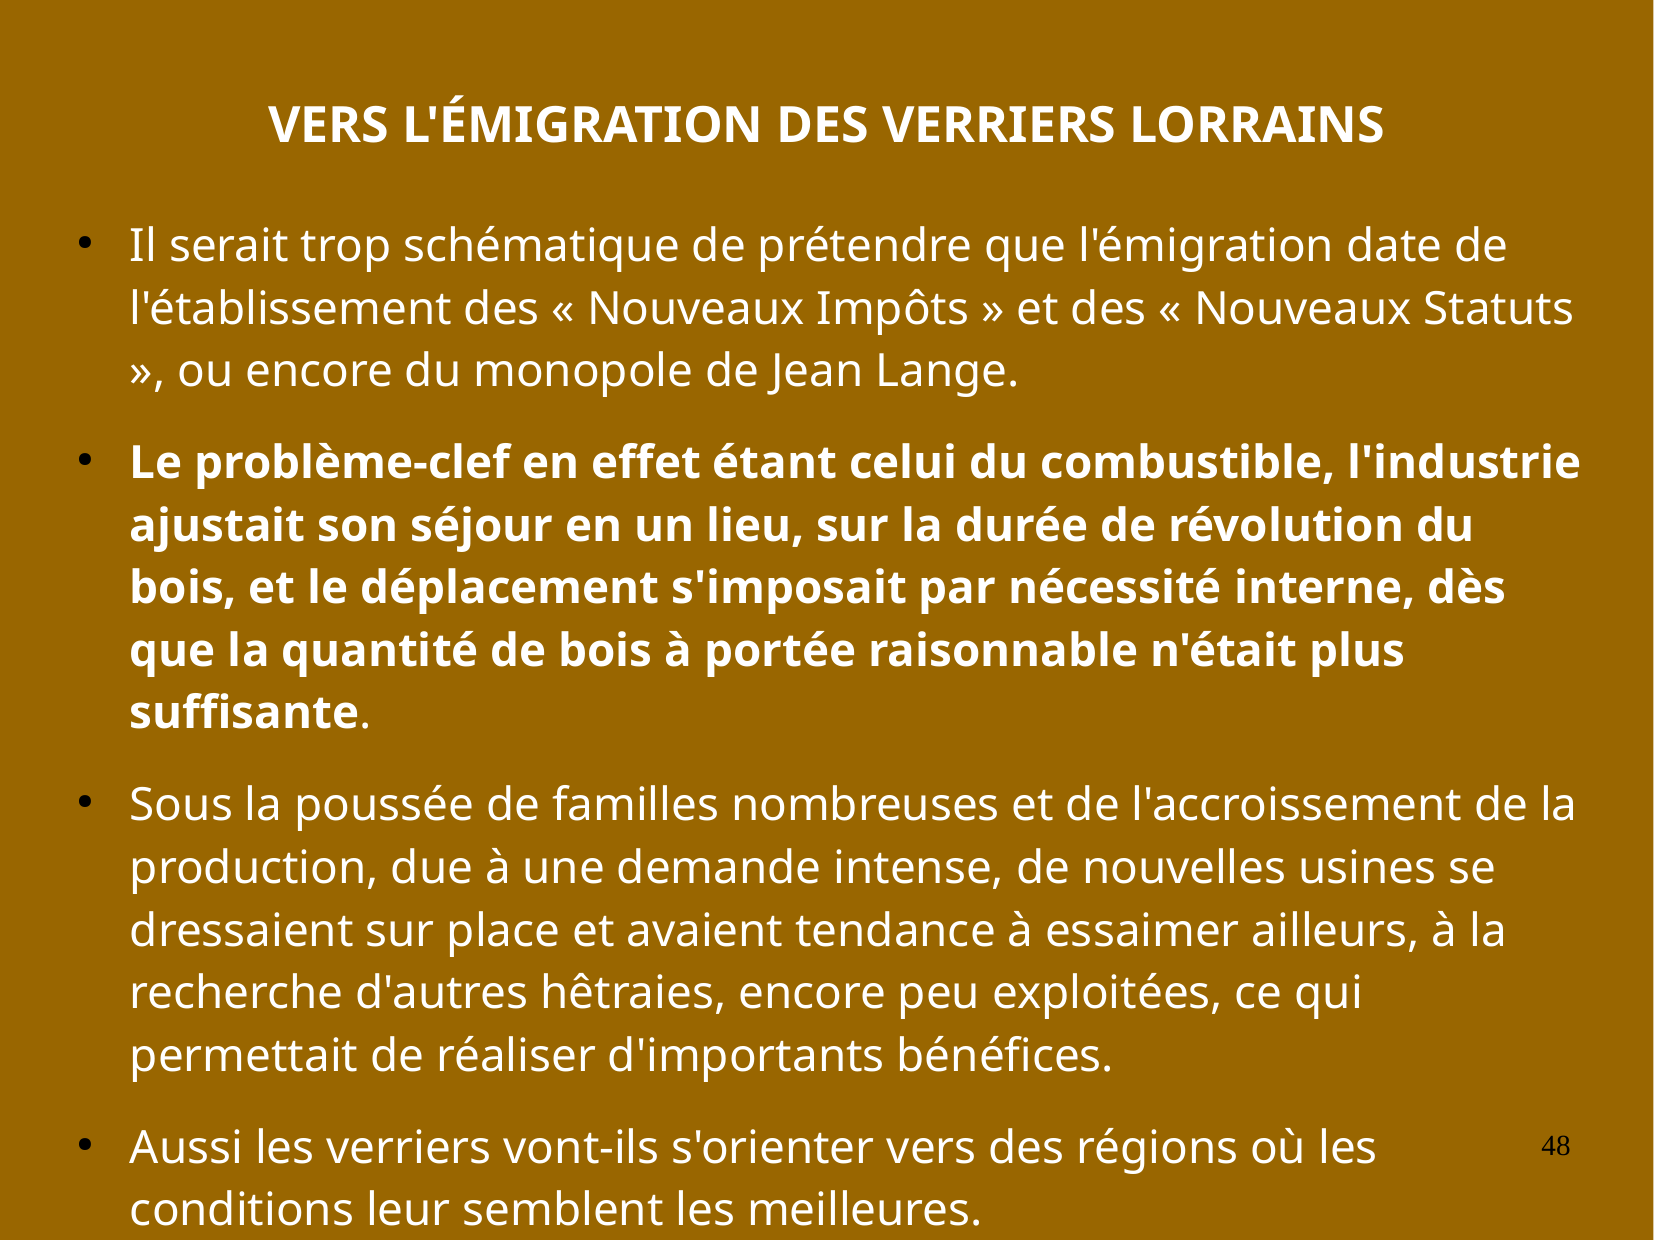

# VERS L'ÉMIGRATION DES VERRIERS LORRAINS
Il serait trop schématique de prétendre que l'émigration date de l'établissement des « Nouveaux Impôts » et des « Nouveaux Statuts », ou encore du monopole de Jean Lange.
Le problème-clef en effet étant celui du combustible, l'industrie ajustait son séjour en un lieu, sur la durée de révolution du bois, et le déplacement s'imposait par nécessité interne, dès que la quantité de bois à portée raisonnable n'était plus suffisante.
Sous la poussée de familles nombreuses et de l'accroissement de la production, due à une demande intense, de nouvelles usines se dressaient sur place et avaient tendance à essaimer ailleurs, à la recherche d'autres hêtraies, encore peu exploitées, ce qui permettait de réaliser d'importants bénéfices.
Aussi les verriers vont-ils s'orienter vers des régions où les conditions leur semblent les meilleures.
48